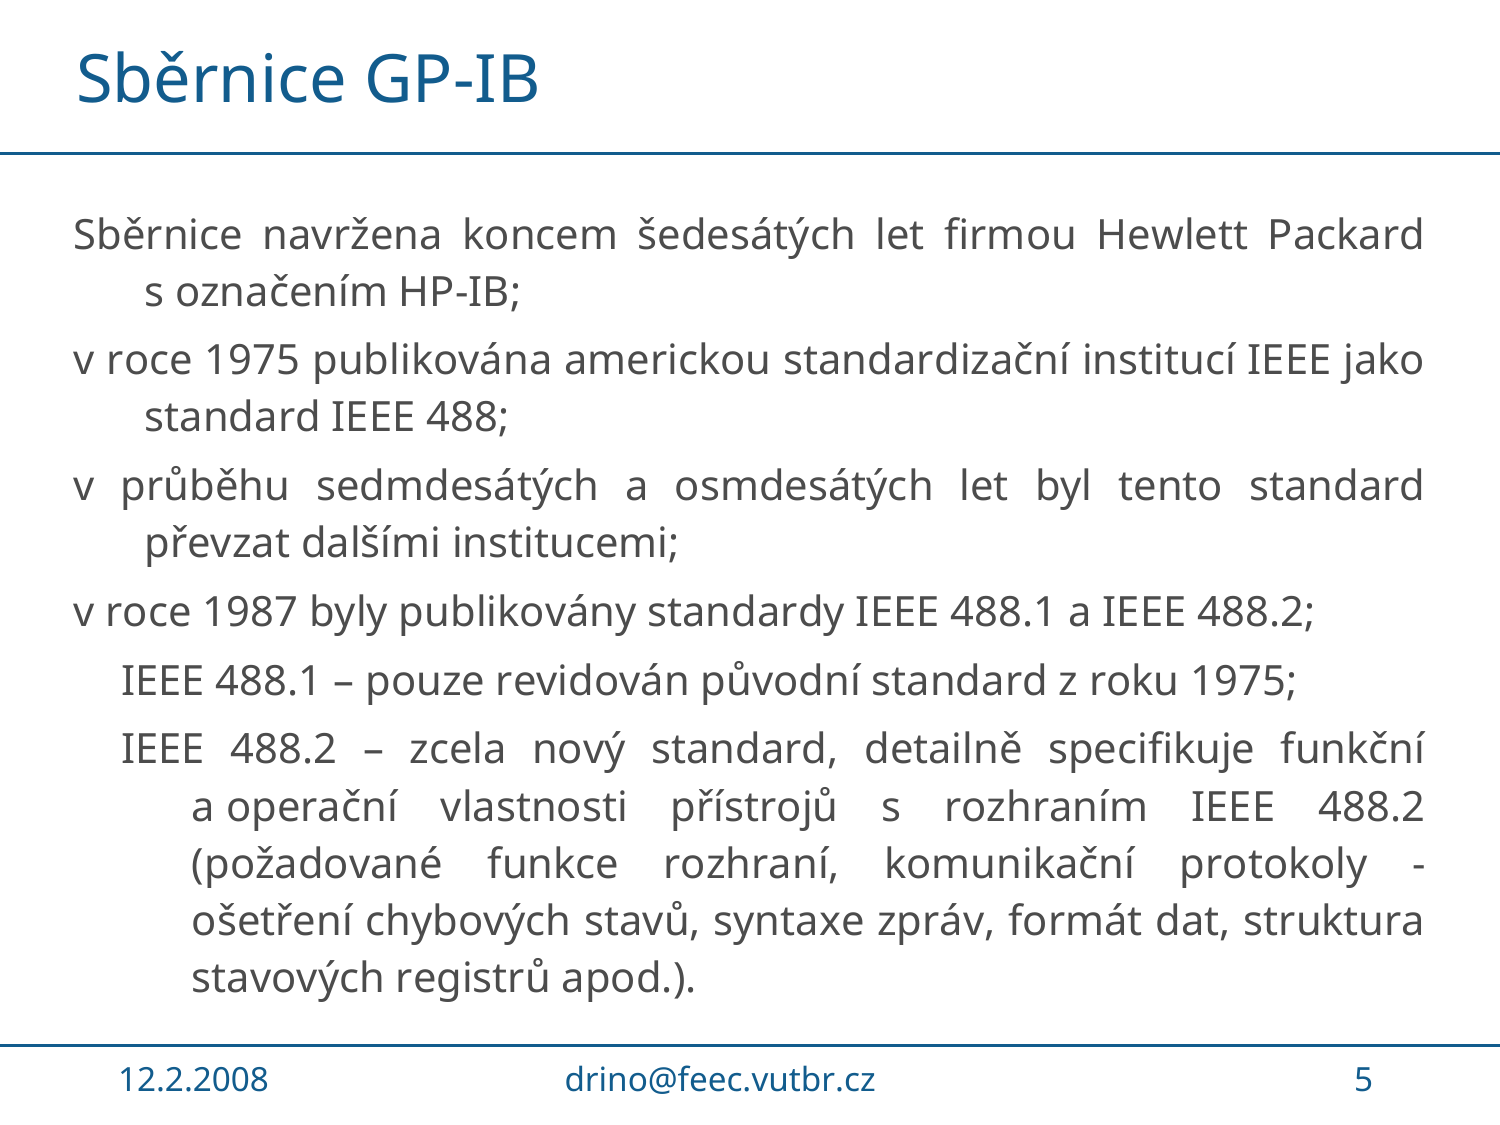

# Sběrnice GP-IB
Sběrnice navržena koncem šedesátých let firmou Hewlett Packard s označením HP-IB;
v roce 1975 publikována americkou standardizační institucí IEEE jako standard IEEE 488;
v průběhu sedmdesátých a osmdesátých let byl tento standard převzat dalšími institucemi;
v roce 1987 byly publikovány standardy IEEE 488.1 a IEEE 488.2;
IEEE 488.1 – pouze revidován původní standard z roku 1975;
IEEE 488.2 – zcela nový standard, detailně specifikuje funkční a operační vlastnosti přístrojů s rozhraním IEEE 488.2 (požadované funkce rozhraní, komunikační protokoly - ošetření chybových stavů, syntaxe zpráv, formát dat, struktura stavových registrů apod.).
12.2.2008
drino@feec.vutbr.cz